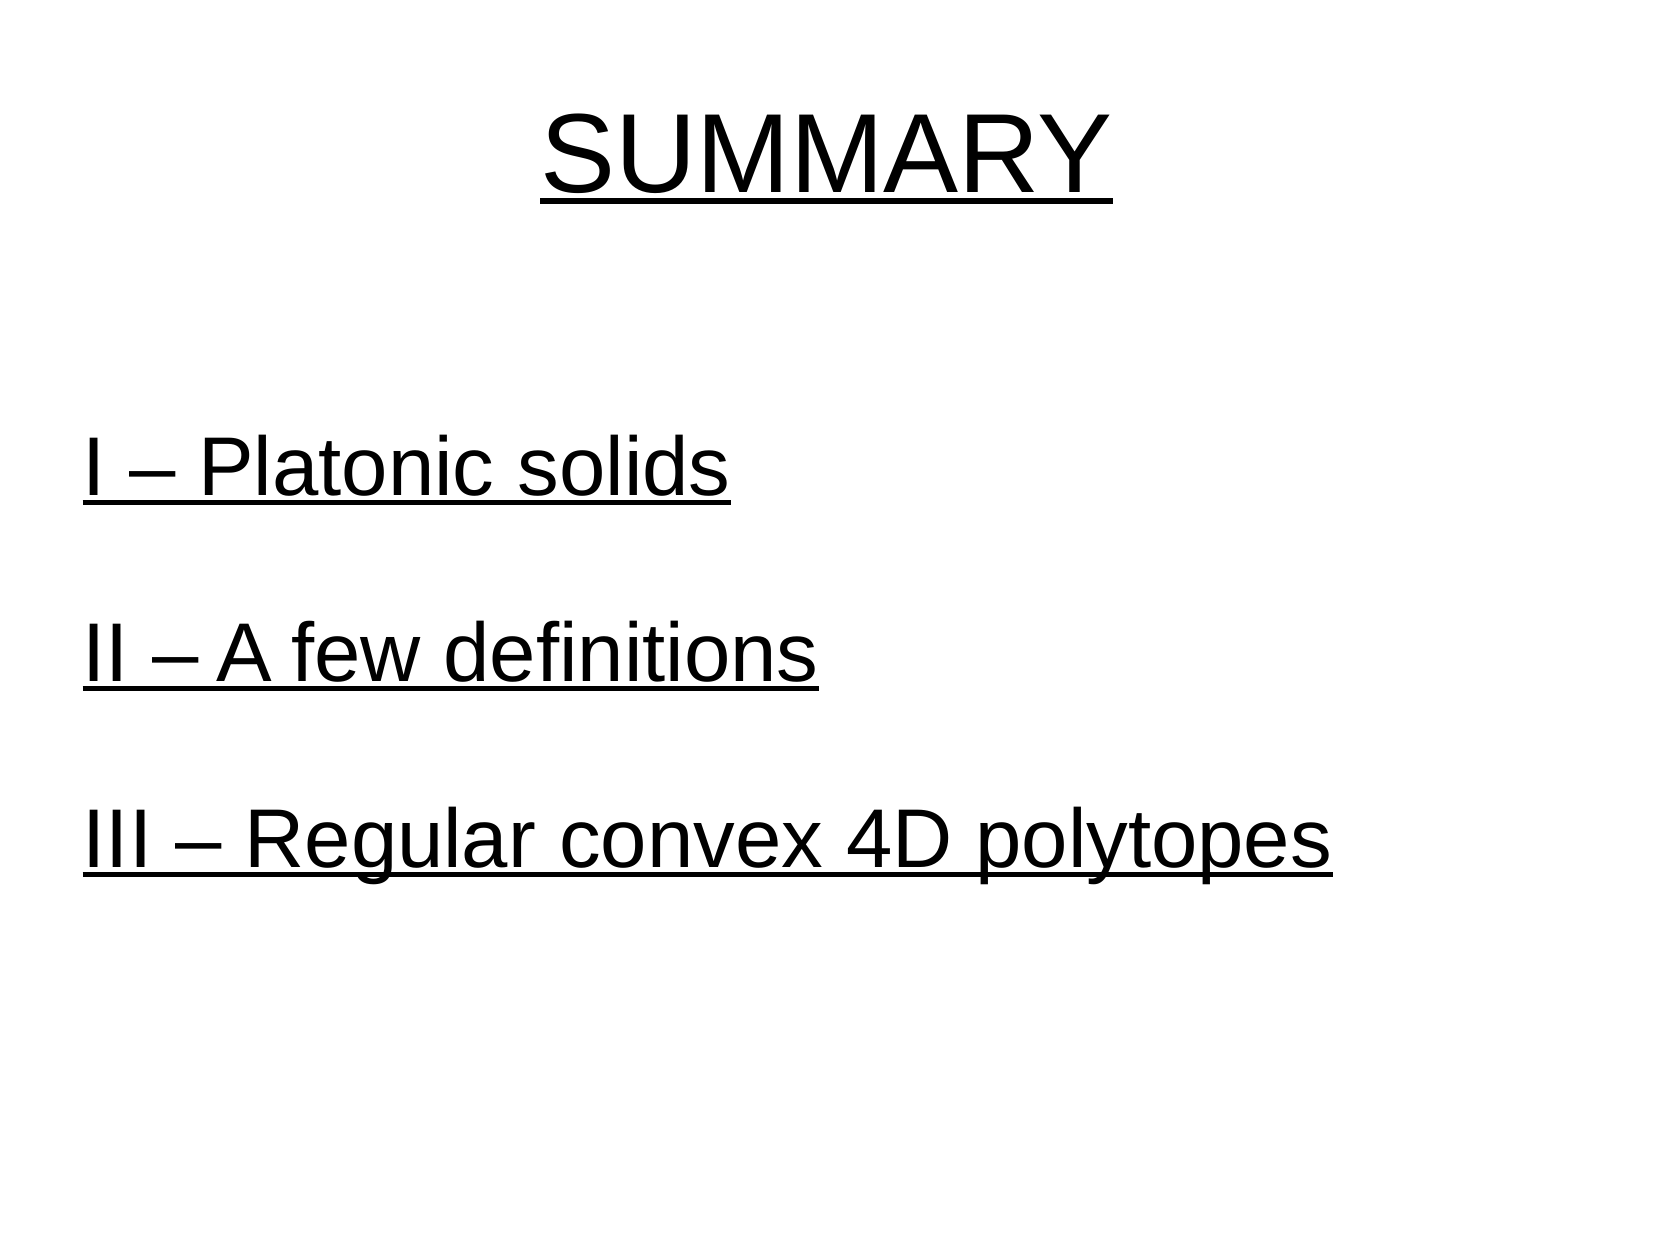

# SUMMARY
I – Platonic solids
II – A few definitions
III – Regular convex 4D polytopes